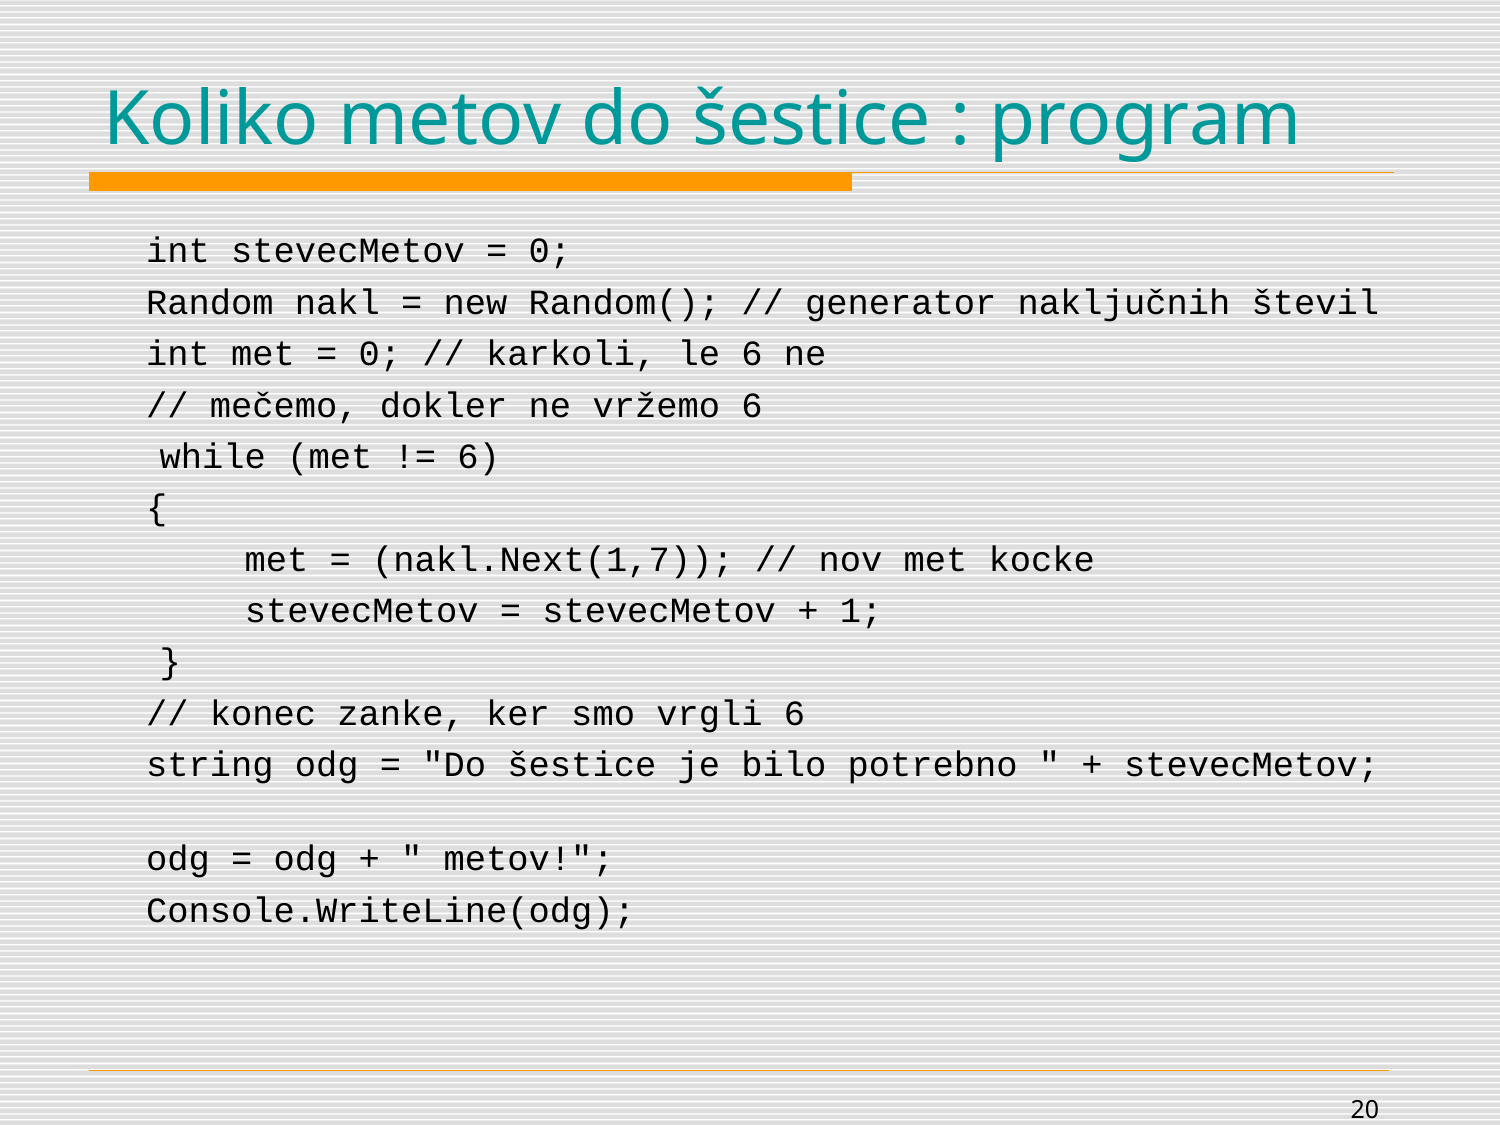

# Koliko metov do šestice : program
 int stevecMetov = 0;
 Random nakl = new Random(); // generator naključnih števil
 int met = 0; // karkoli, le 6 ne
 // mečemo, dokler ne vržemo 6
	while (met != 6)
 {
	 met = (nakl.Next(1,7)); // nov met kocke
	 stevecMetov = stevecMetov + 1;
	}
 // konec zanke, ker smo vrgli 6
 string odg = "Do šestice je bilo potrebno " + stevecMetov;
 odg = odg + " metov!";
 Console.WriteLine(odg);